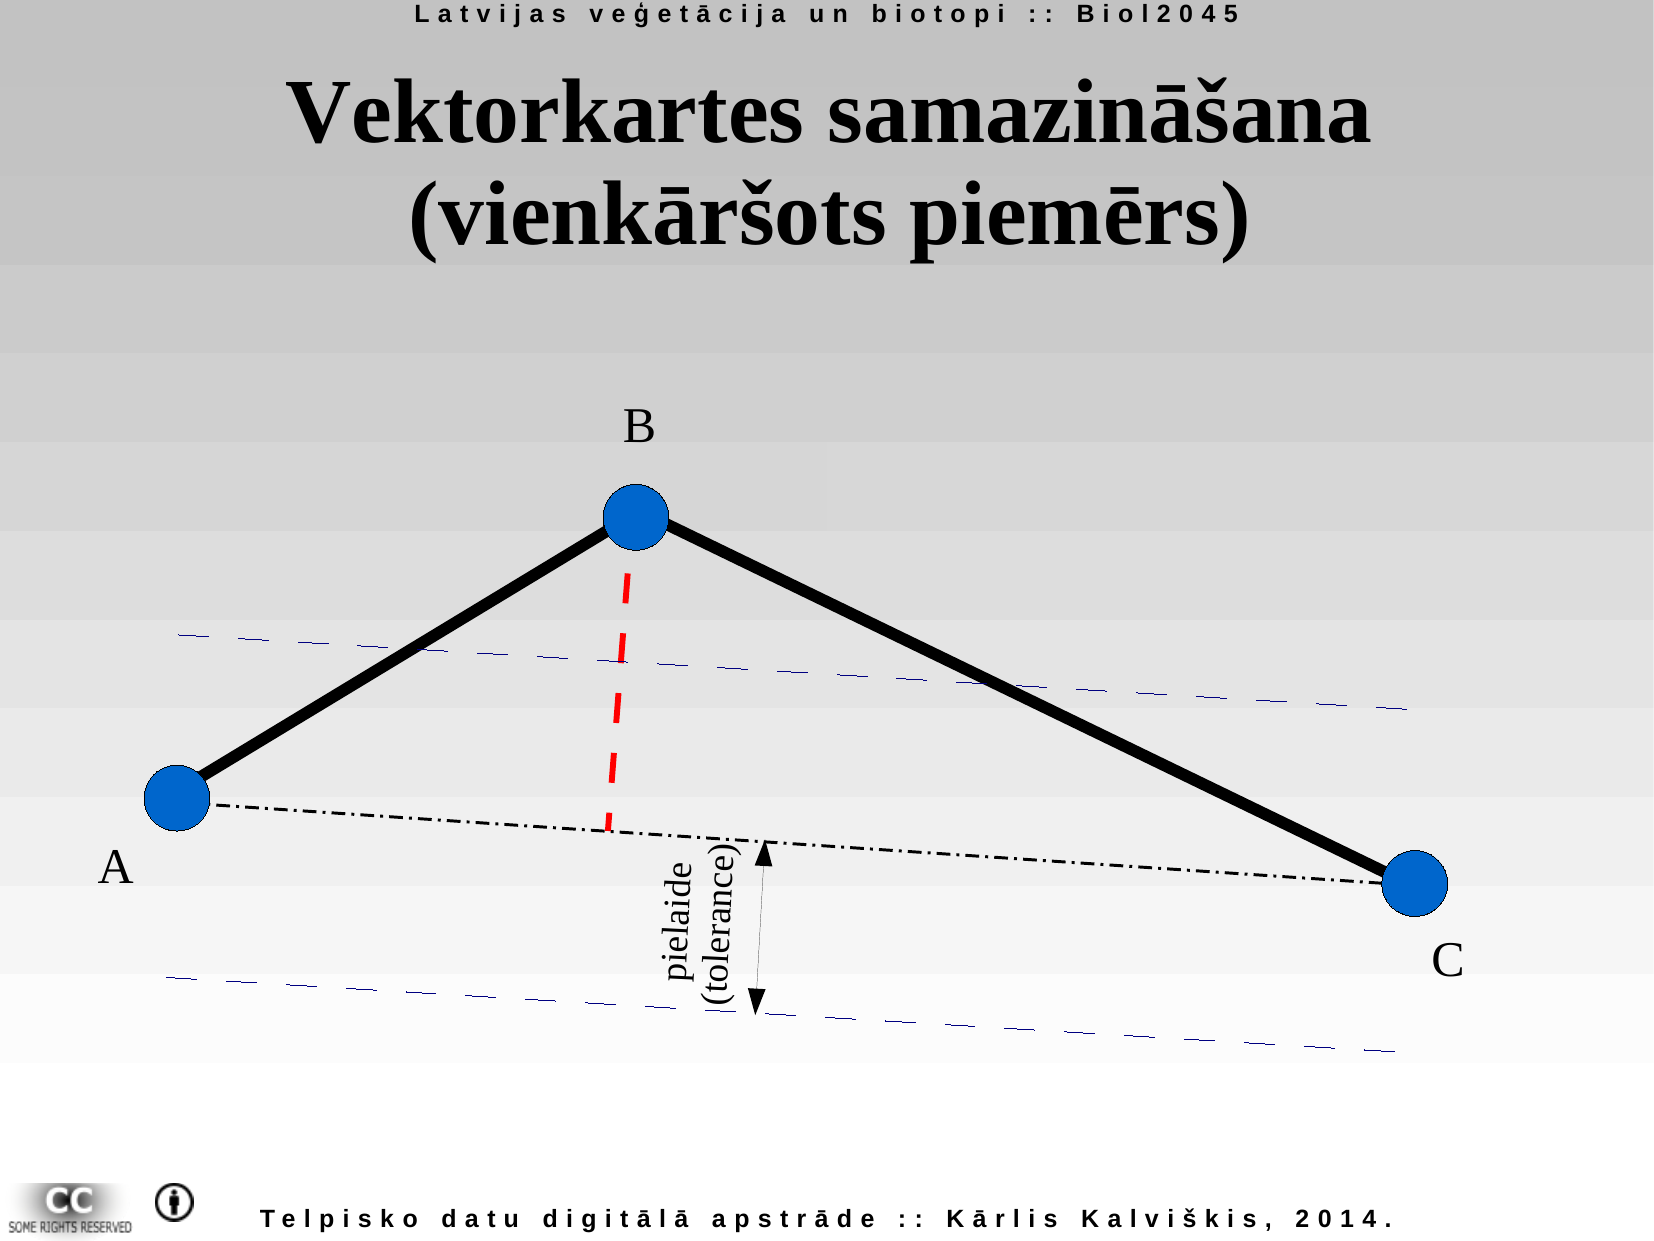

# Vektorkartes samazināšana (vienkāršots piemērs)
B
A
pielaide
(tolerance)
C